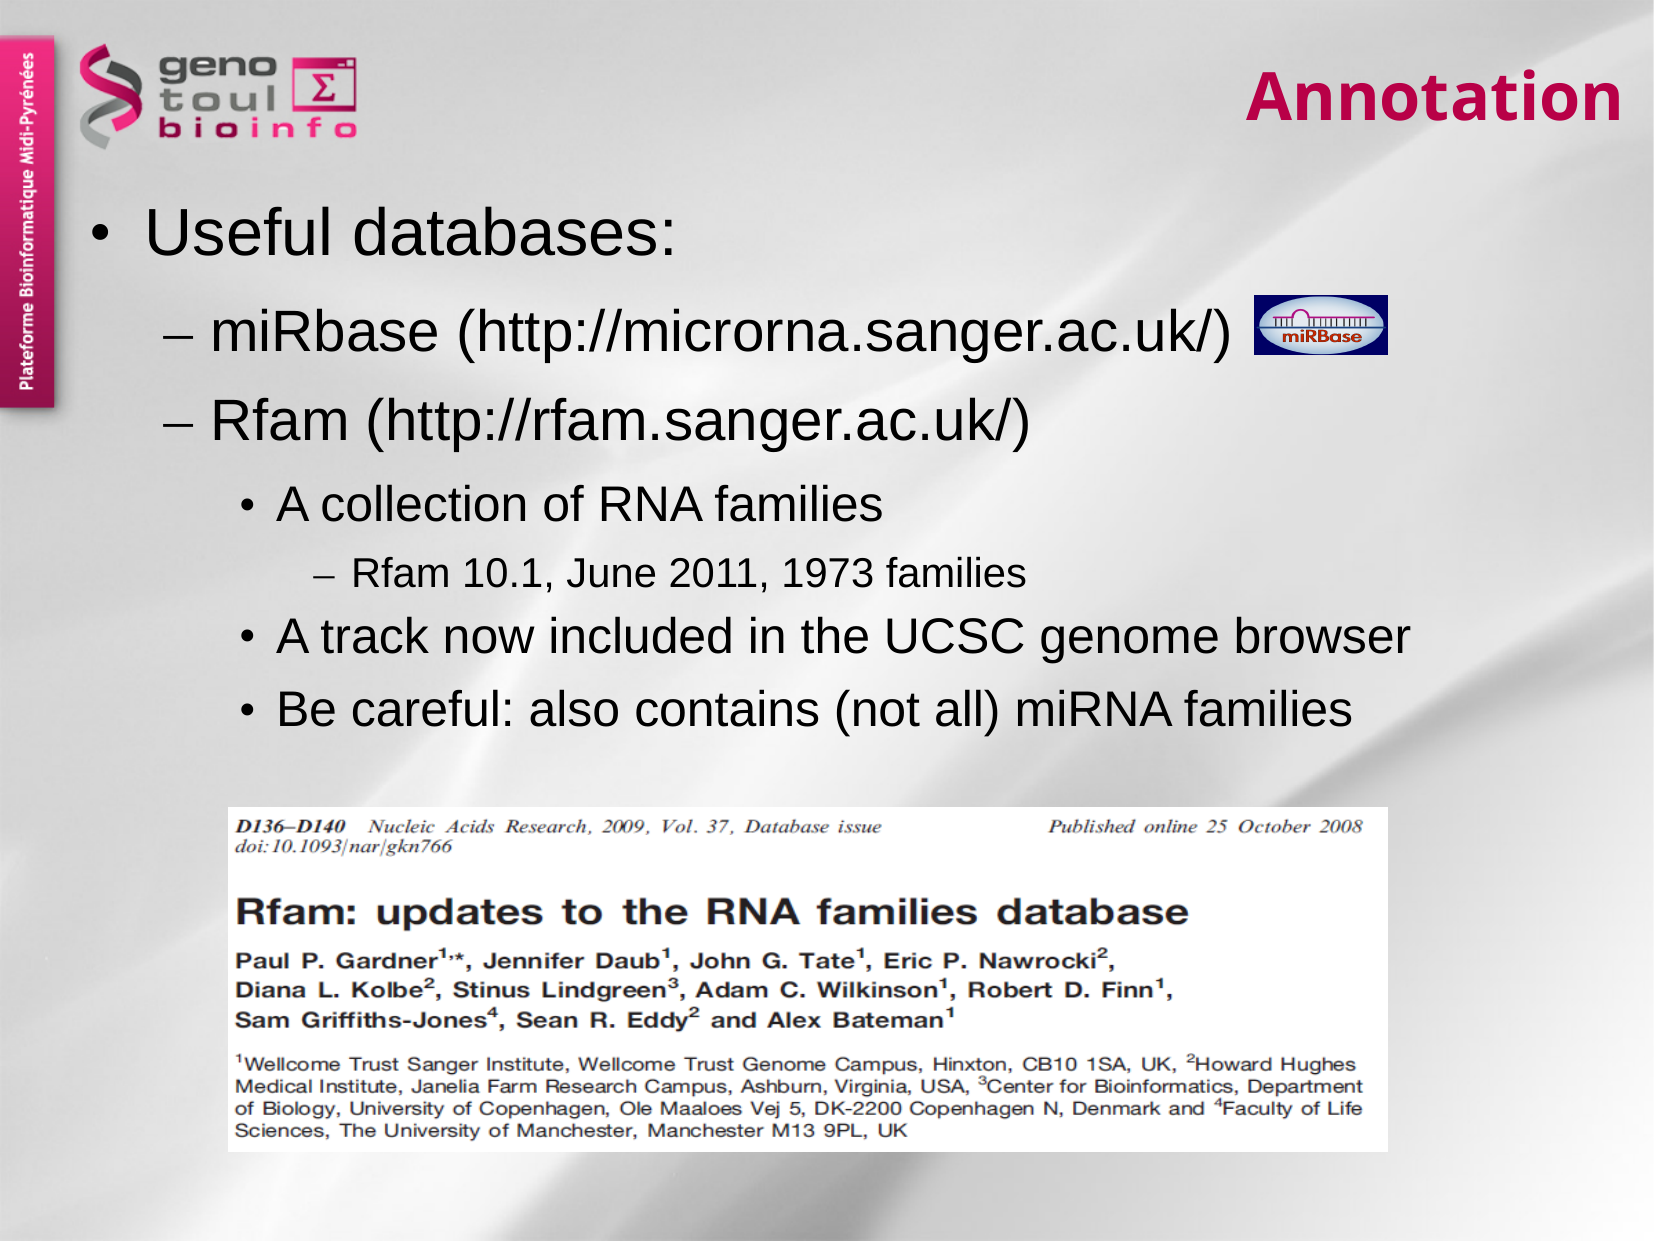

Annotation
# Useful databases:
miRbase (http://microrna.sanger.ac.uk/)
Rfam (http://rfam.sanger.ac.uk/)
A collection of RNA families
Rfam 10.1, June 2011, 1973 families
A track now included in the UCSC genome browser
Be careful: also contains (not all) miRNA families